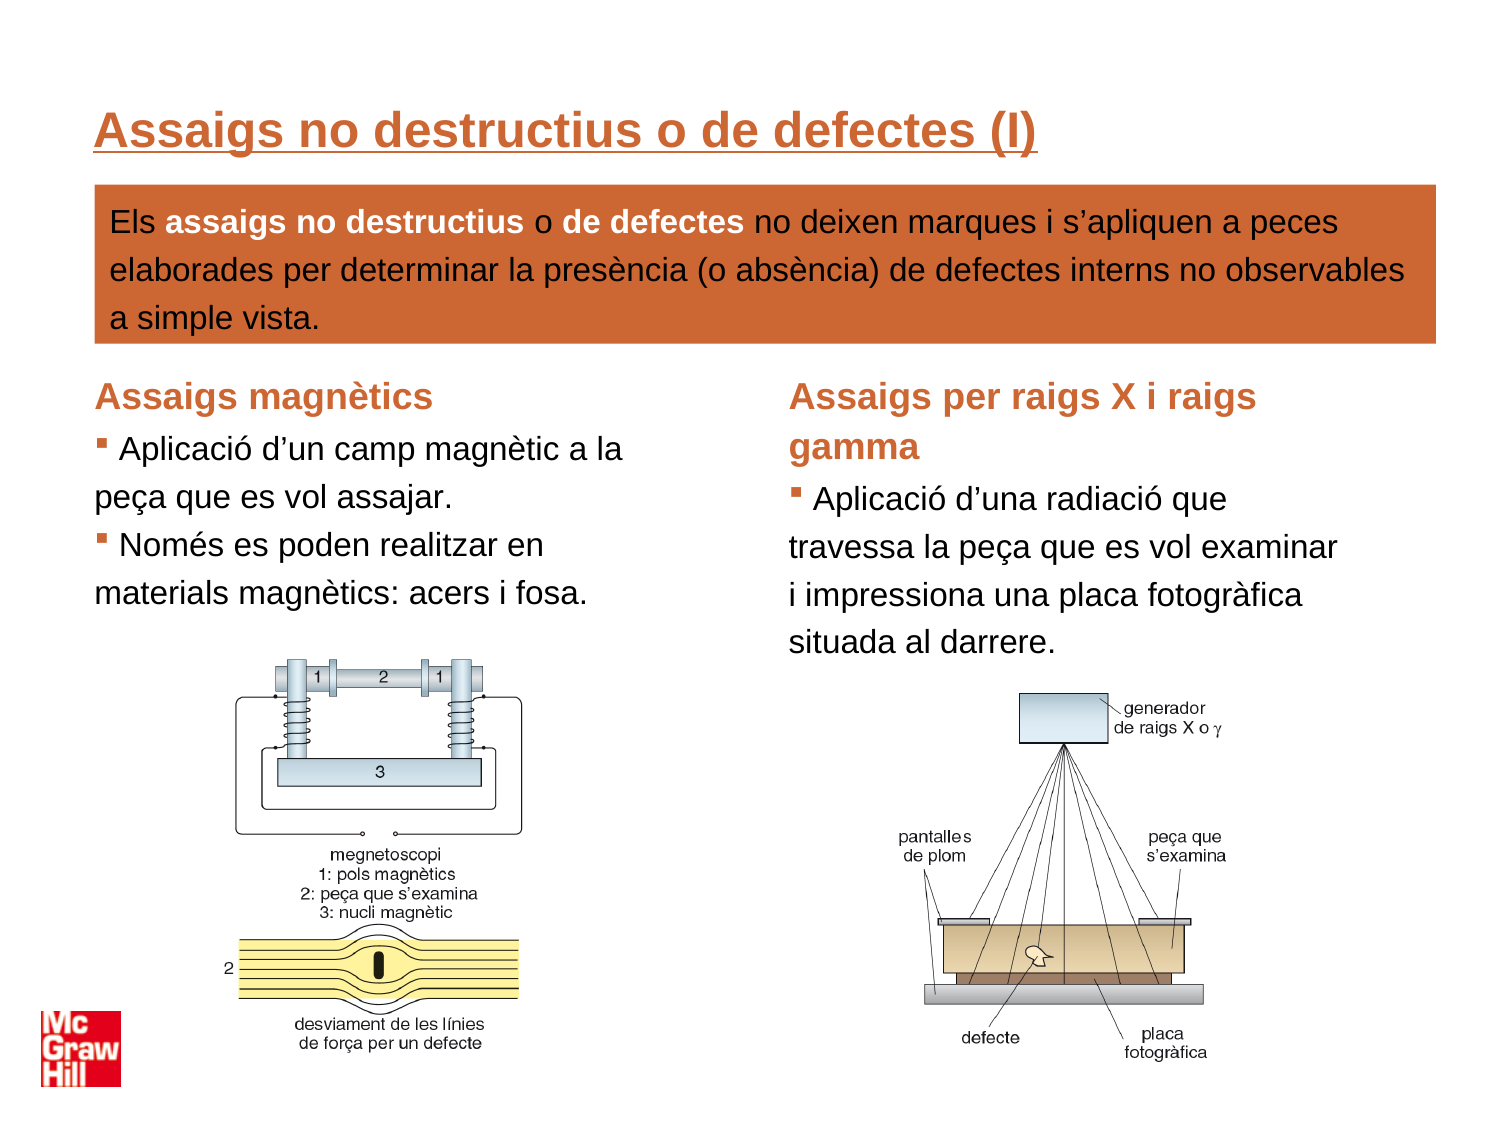

Assaigs no destructius o de defectes (I)
Els assaigs no destructius o de defectes no deixen marques i s’apliquen a peces elaborades per determinar la presència (o absència) de defectes interns no observables a simple vista.
Assaigs magnètics
 Aplicació d’un camp magnètic a la peça que es vol assajar.
 Només es poden realitzar en materials magnètics: acers i fosa.
Assaigs per raigs X i raigs gamma
 Aplicació d’una radiació que travessa la peça que es vol examinar i impressiona una placa fotogràfica situada al darrere.